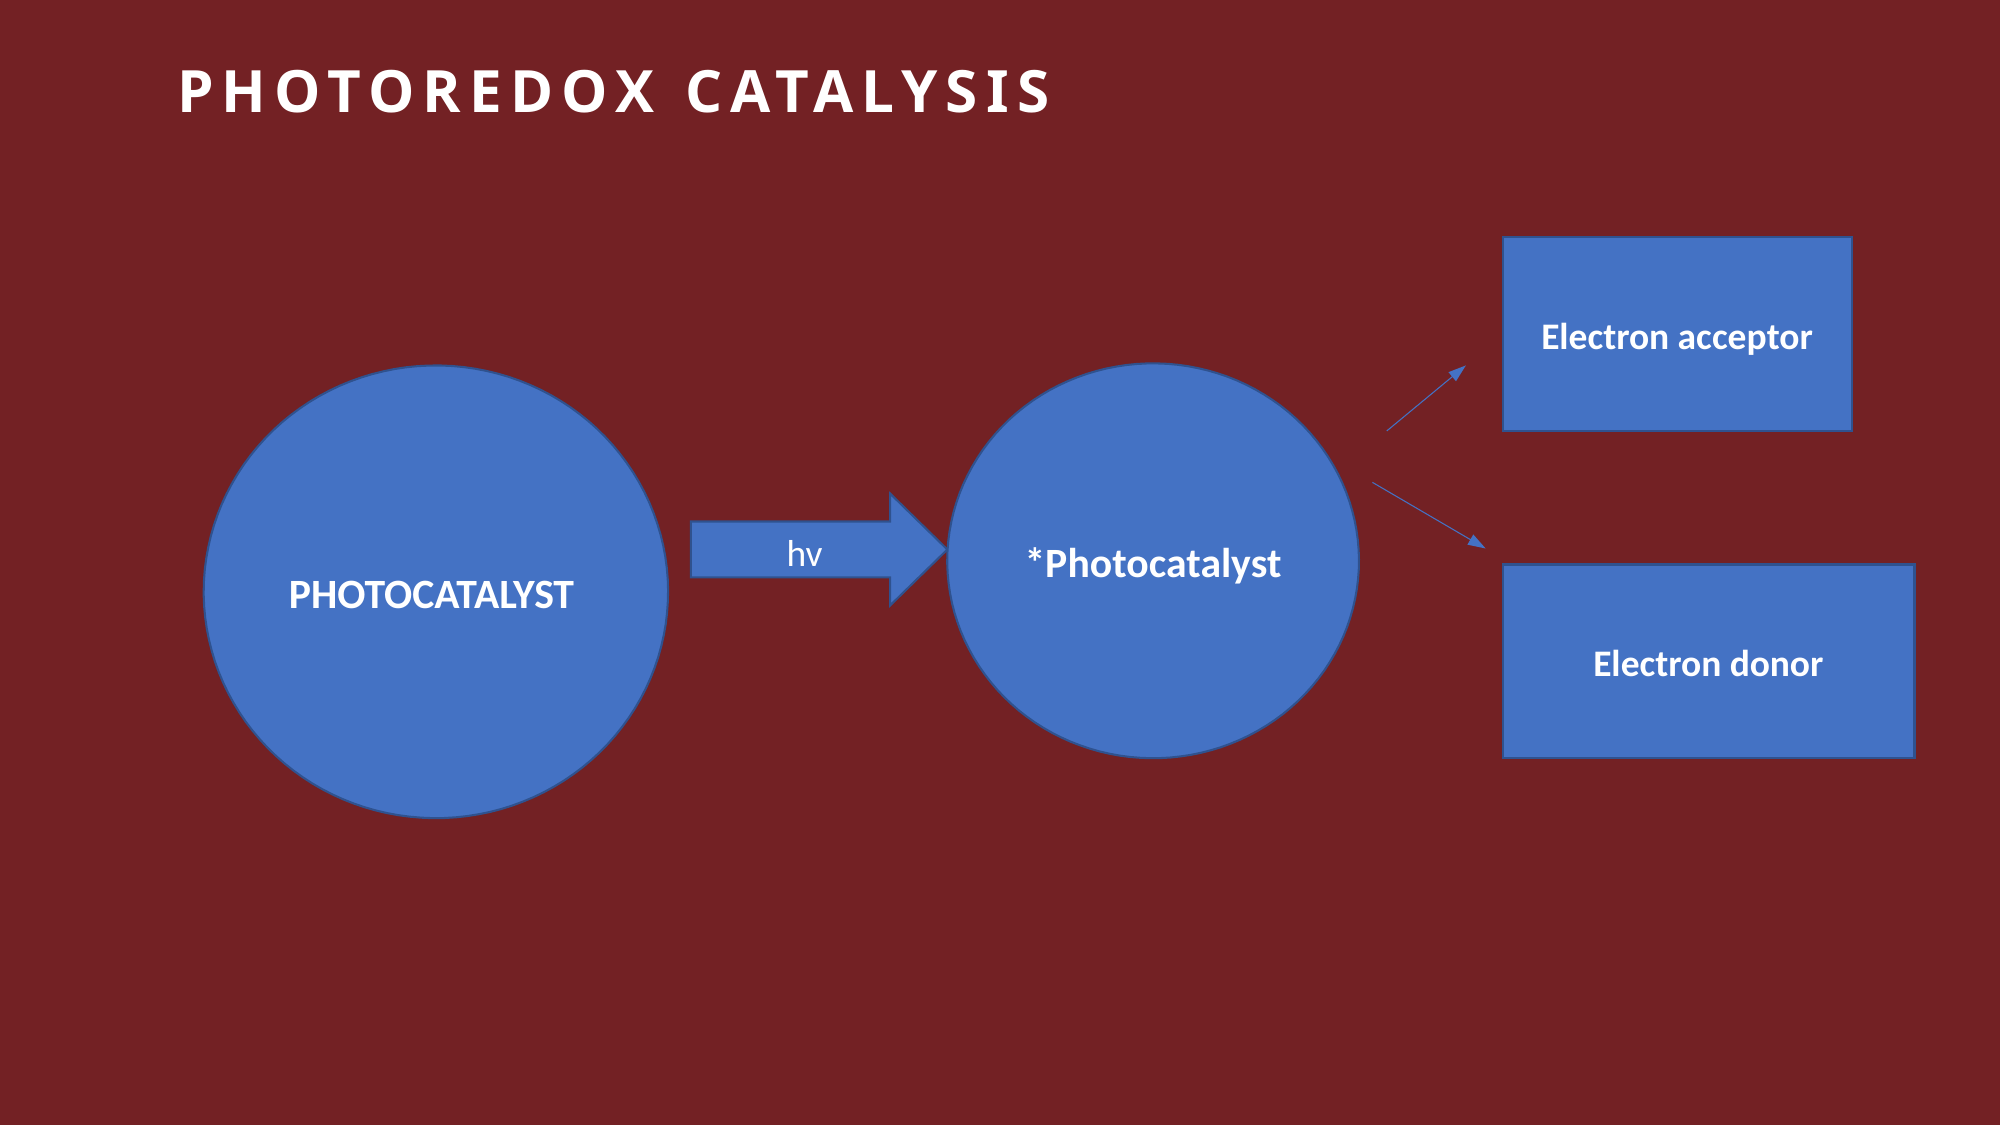

# PHOTOREDOX CATALYSIS
Electron acceptor
*Photocatalyst
PHOTOCATALYST
hv
Electron donor